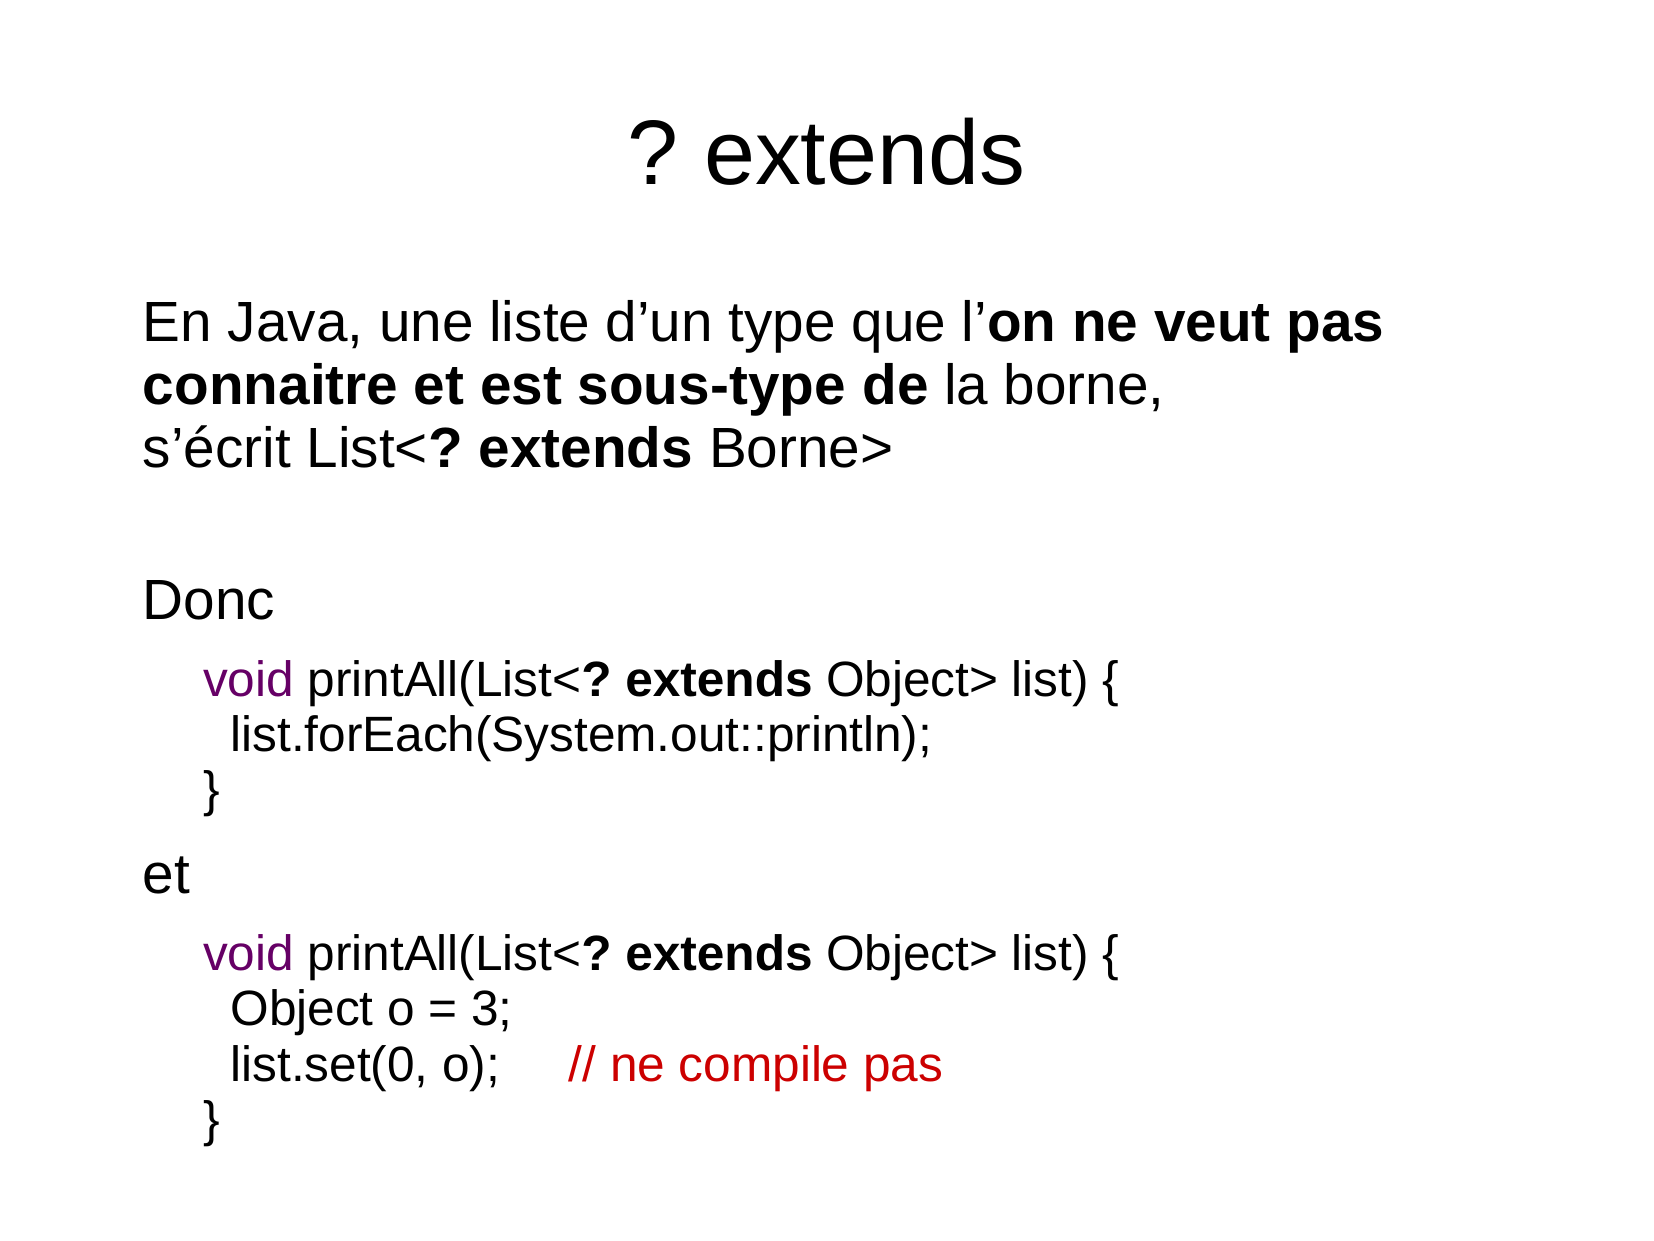

# ? extends
En Java, une liste d’un type que l’on ne veut pas connaitre et est sous-type de la borne,
s’écrit List<? extends Borne>
Donc
void printAll(List<? extends Object> list) {
 list.forEach(System.out::println);
}
et
void printAll(List<? extends Object> list) {
 Object o = 3;
 list.set(0, o); // ne compile pas
}